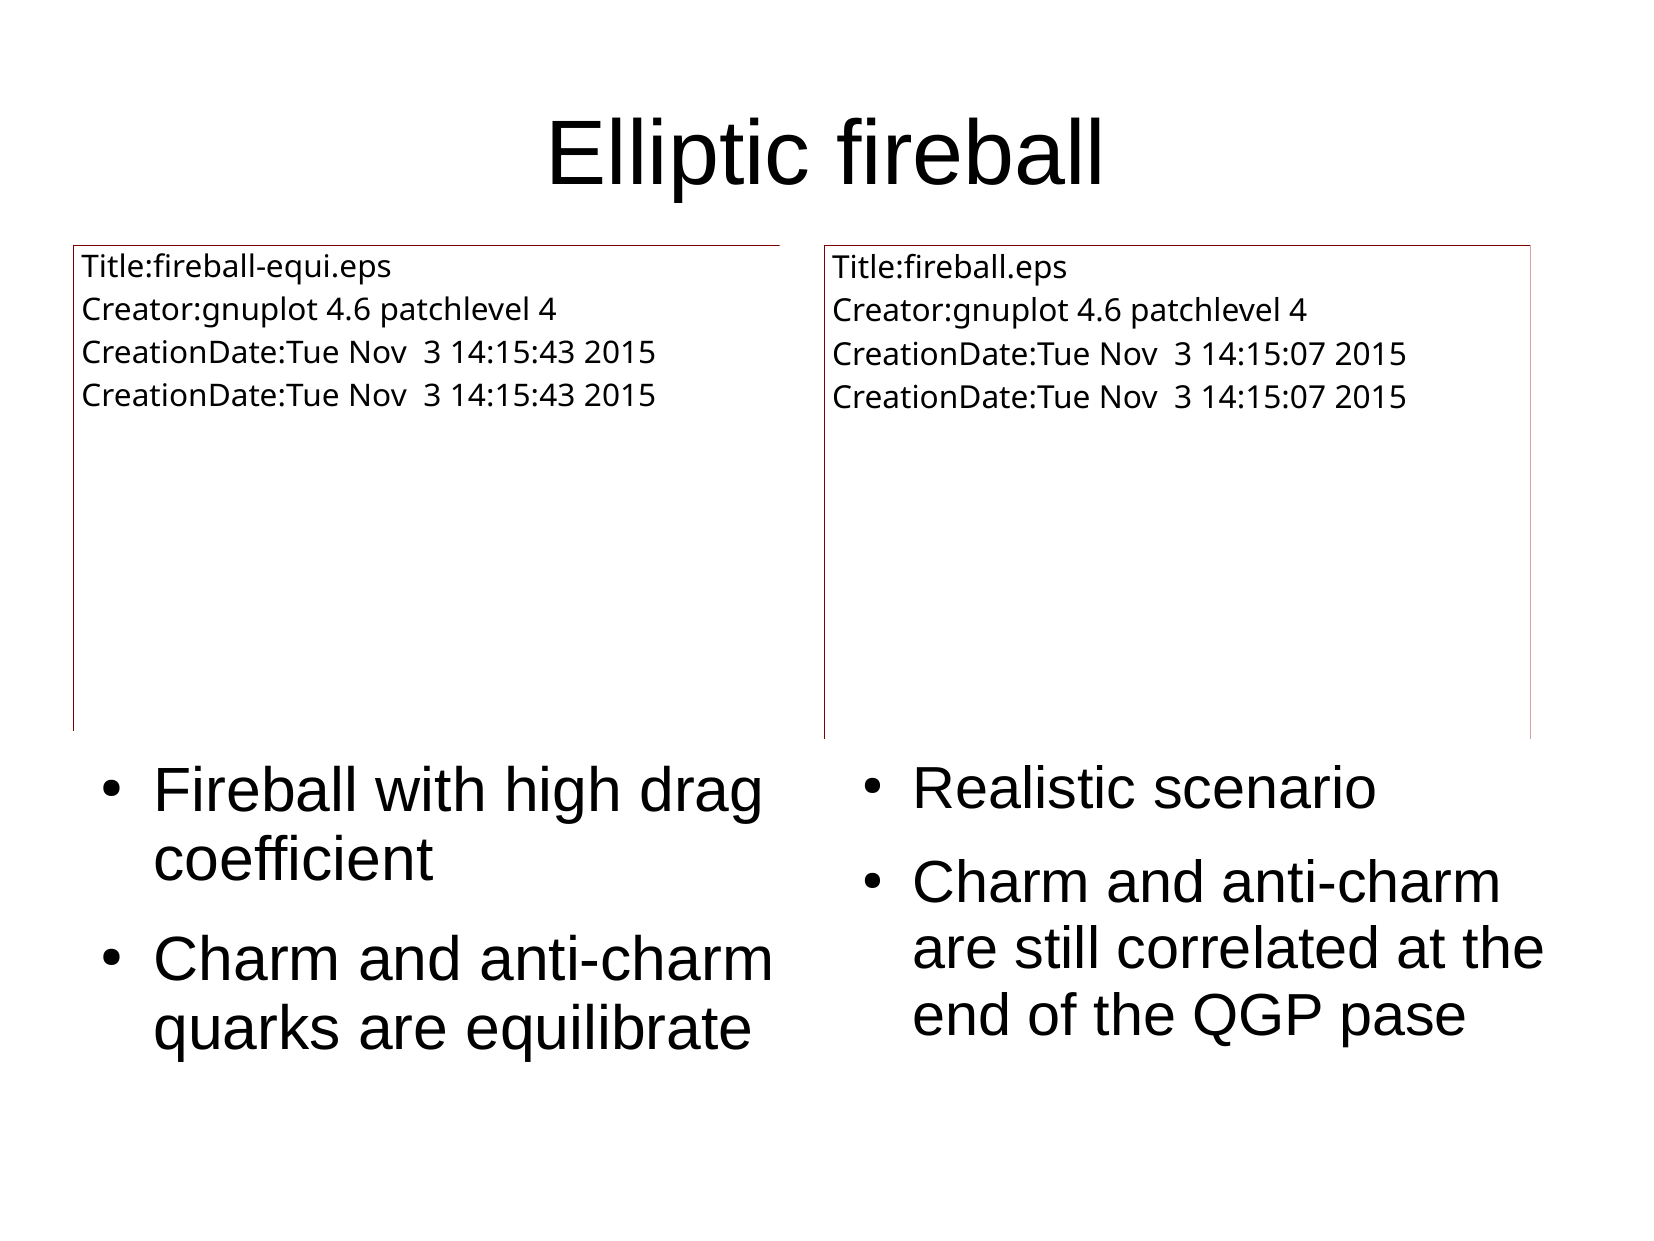

# Elliptic fireball
Fireball with high drag coefficient
Charm and anti-charm quarks are equilibrate
Realistic scenario
Charm and anti-charm are still correlated at the end of the QGP pase